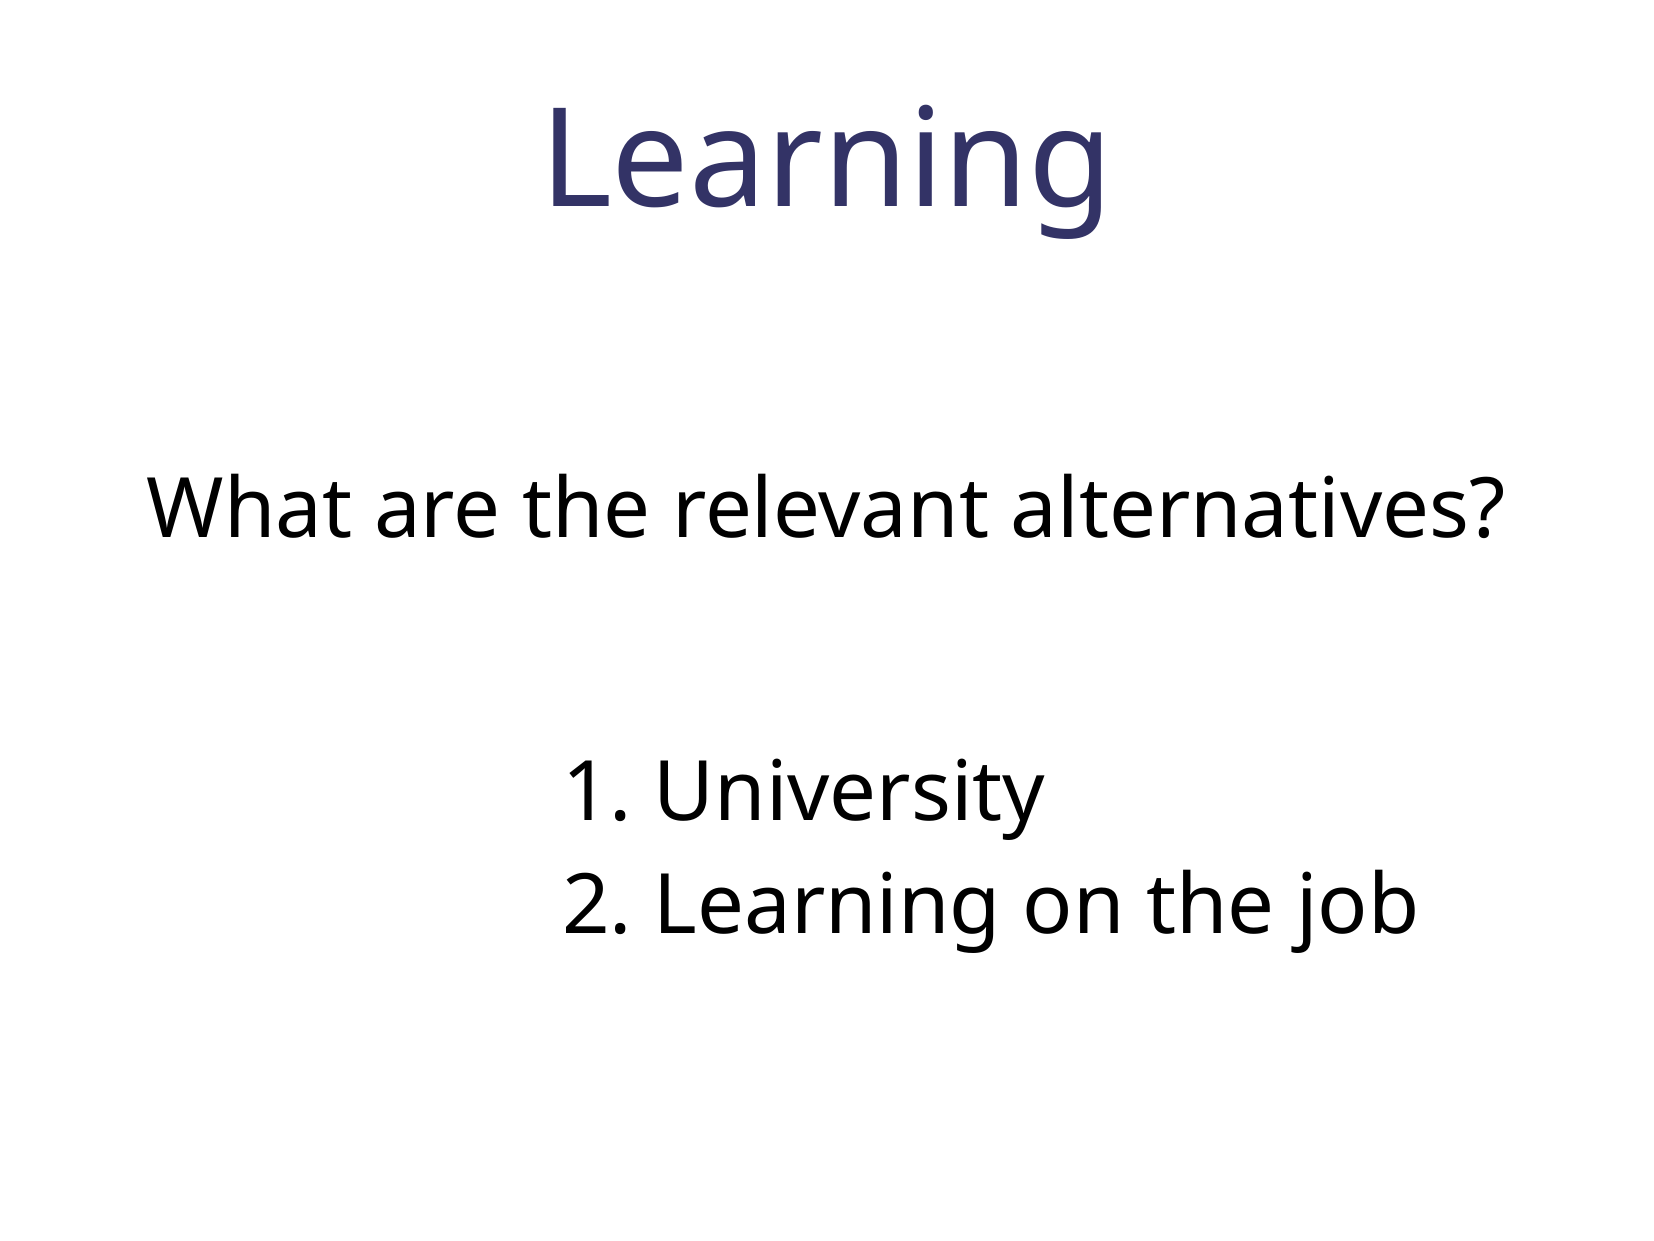

# Learning
What are the relevant alternatives?
1. University
2. Learning on the job